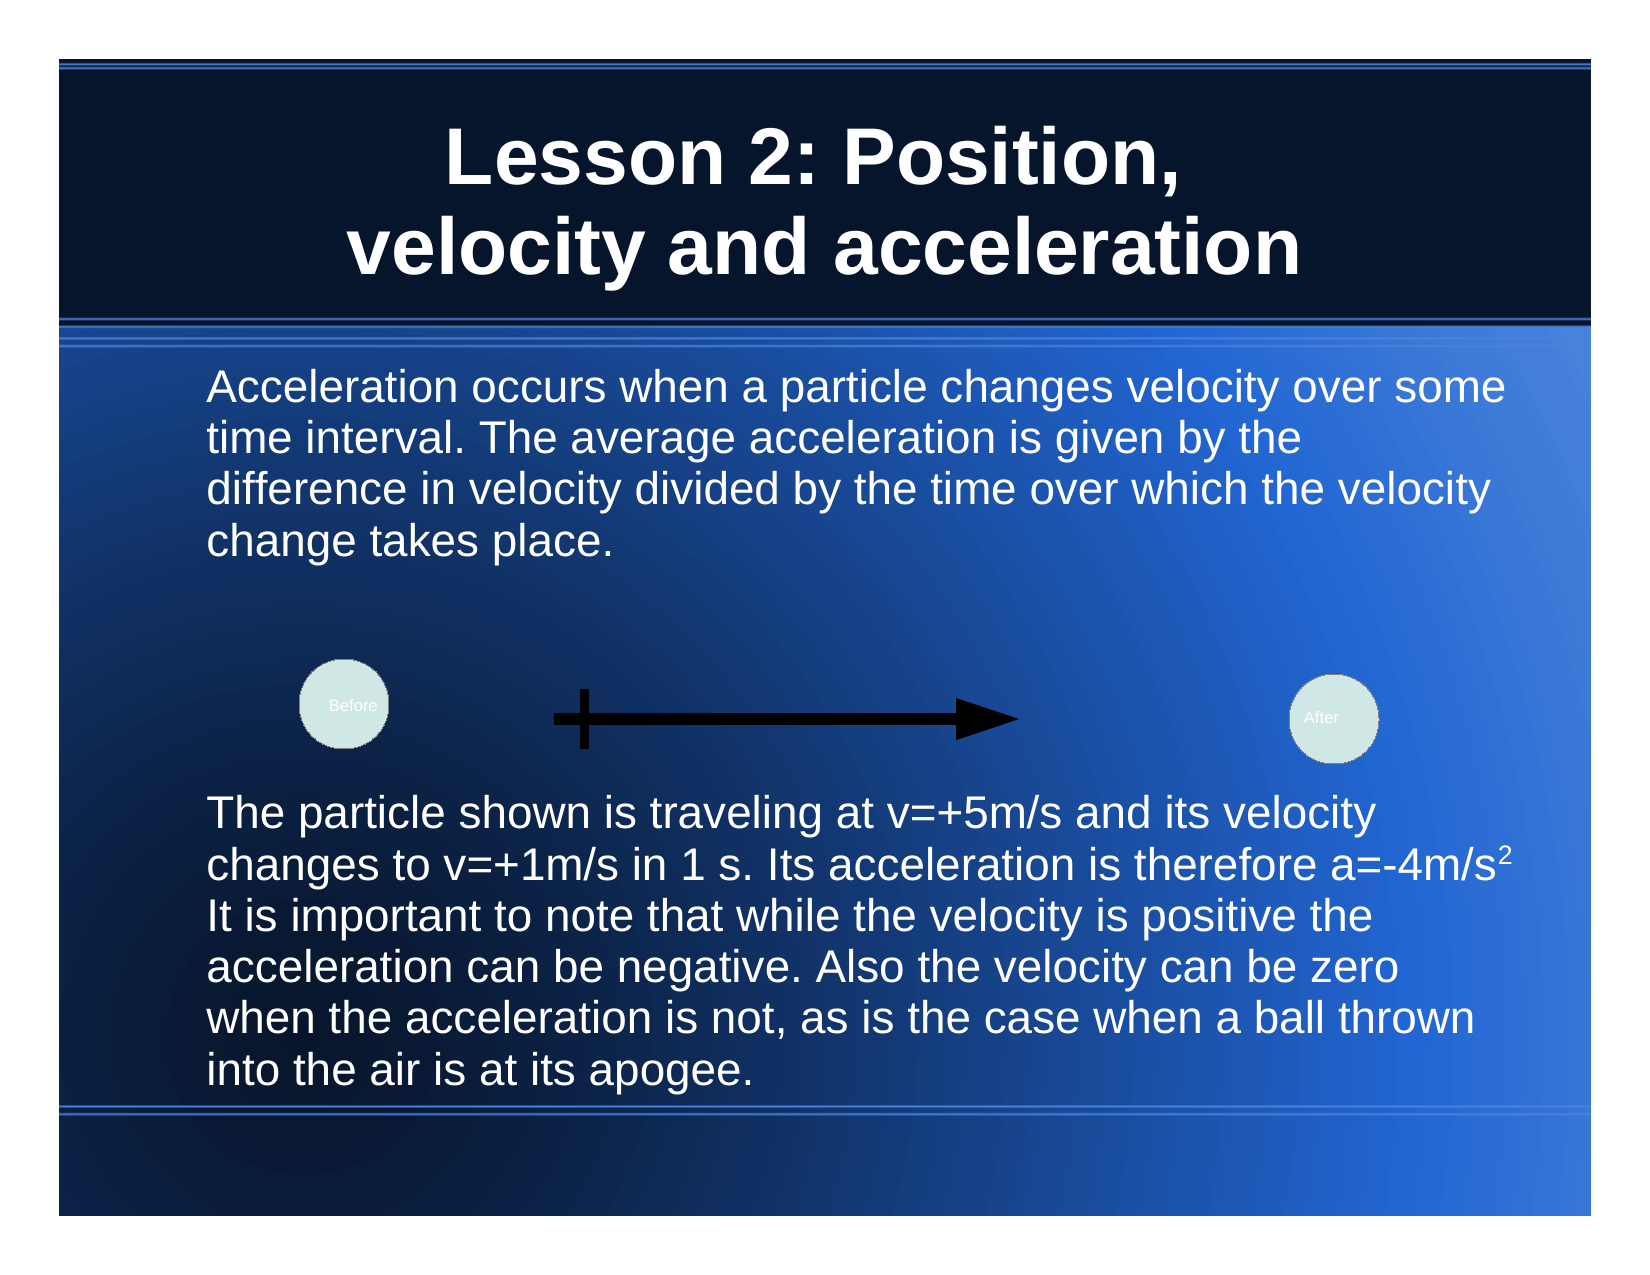

# Lesson 2: Position, velocity and acceleration
Acceleration occurs when a particle changes velocity over some time interval. The average acceleration is given by the difference in velocity divided by the time over which the velocity change takes place.
The particle shown is traveling at v=+5m/s and its velocity changes to v=+1m/s in 1 s. Its acceleration is therefore a=-4m/s2 It is important to note that while the velocity is positive the acceleration can be negative. Also the velocity can be zero when the acceleration is not, as is the case when a ball thrown into the air is at its apogee.
Before
After